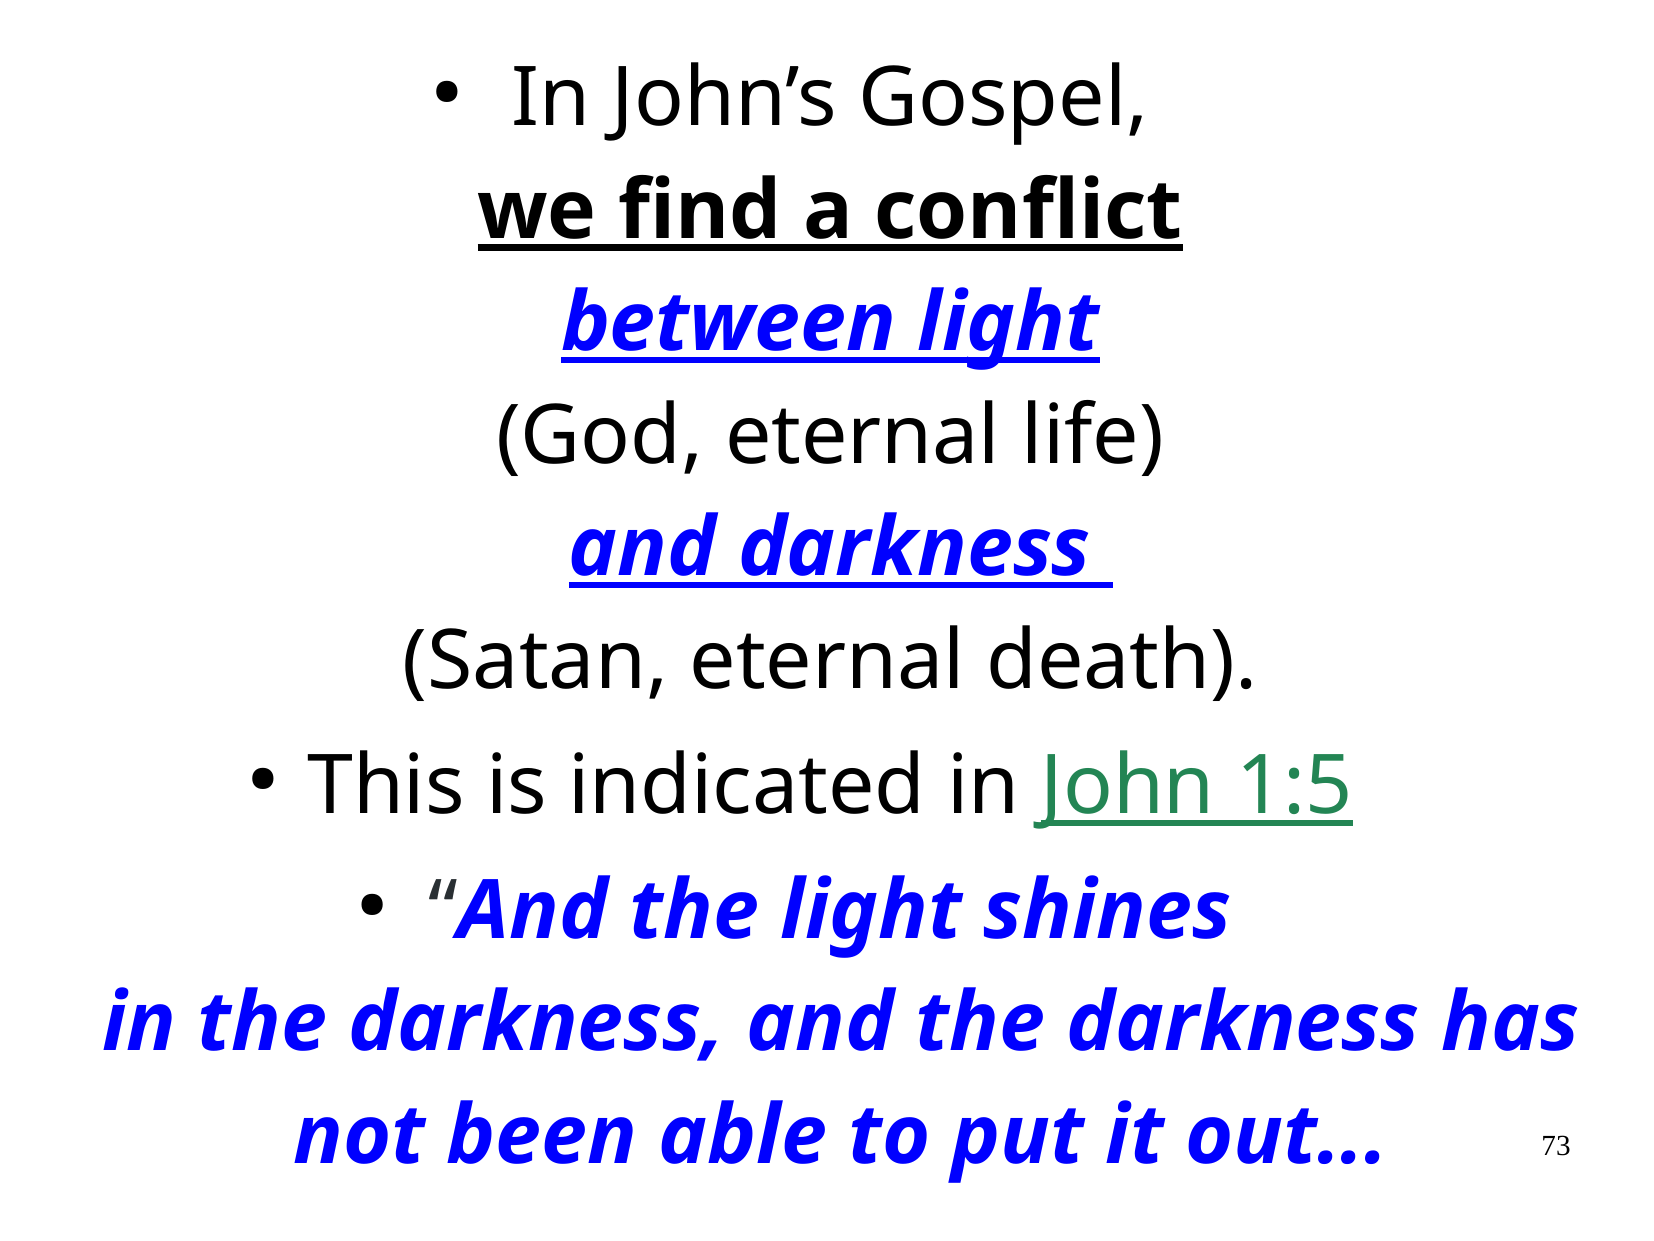

# In John’s Gospel, we find a conflict between light (God, eternal life) and darkness (Satan, eternal death).
This is indicated in John 1:5
“And the light shines
in the darkness, and the darkness has not been able to put it out...
73